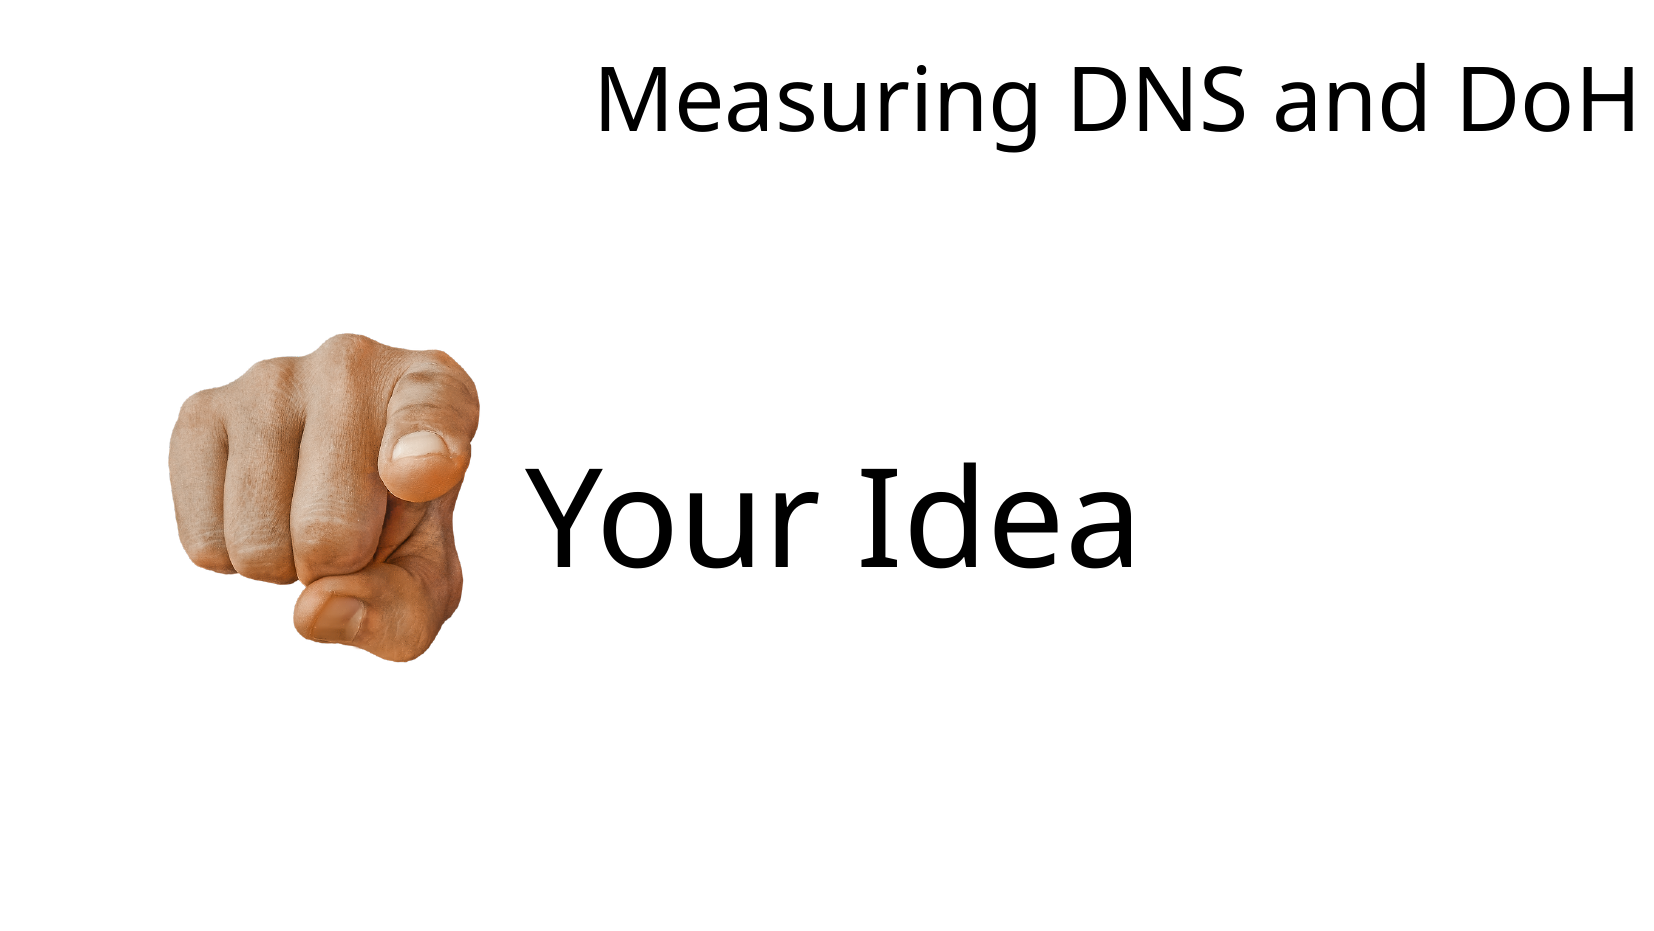

# Measuring DNS and DoH
Your Idea